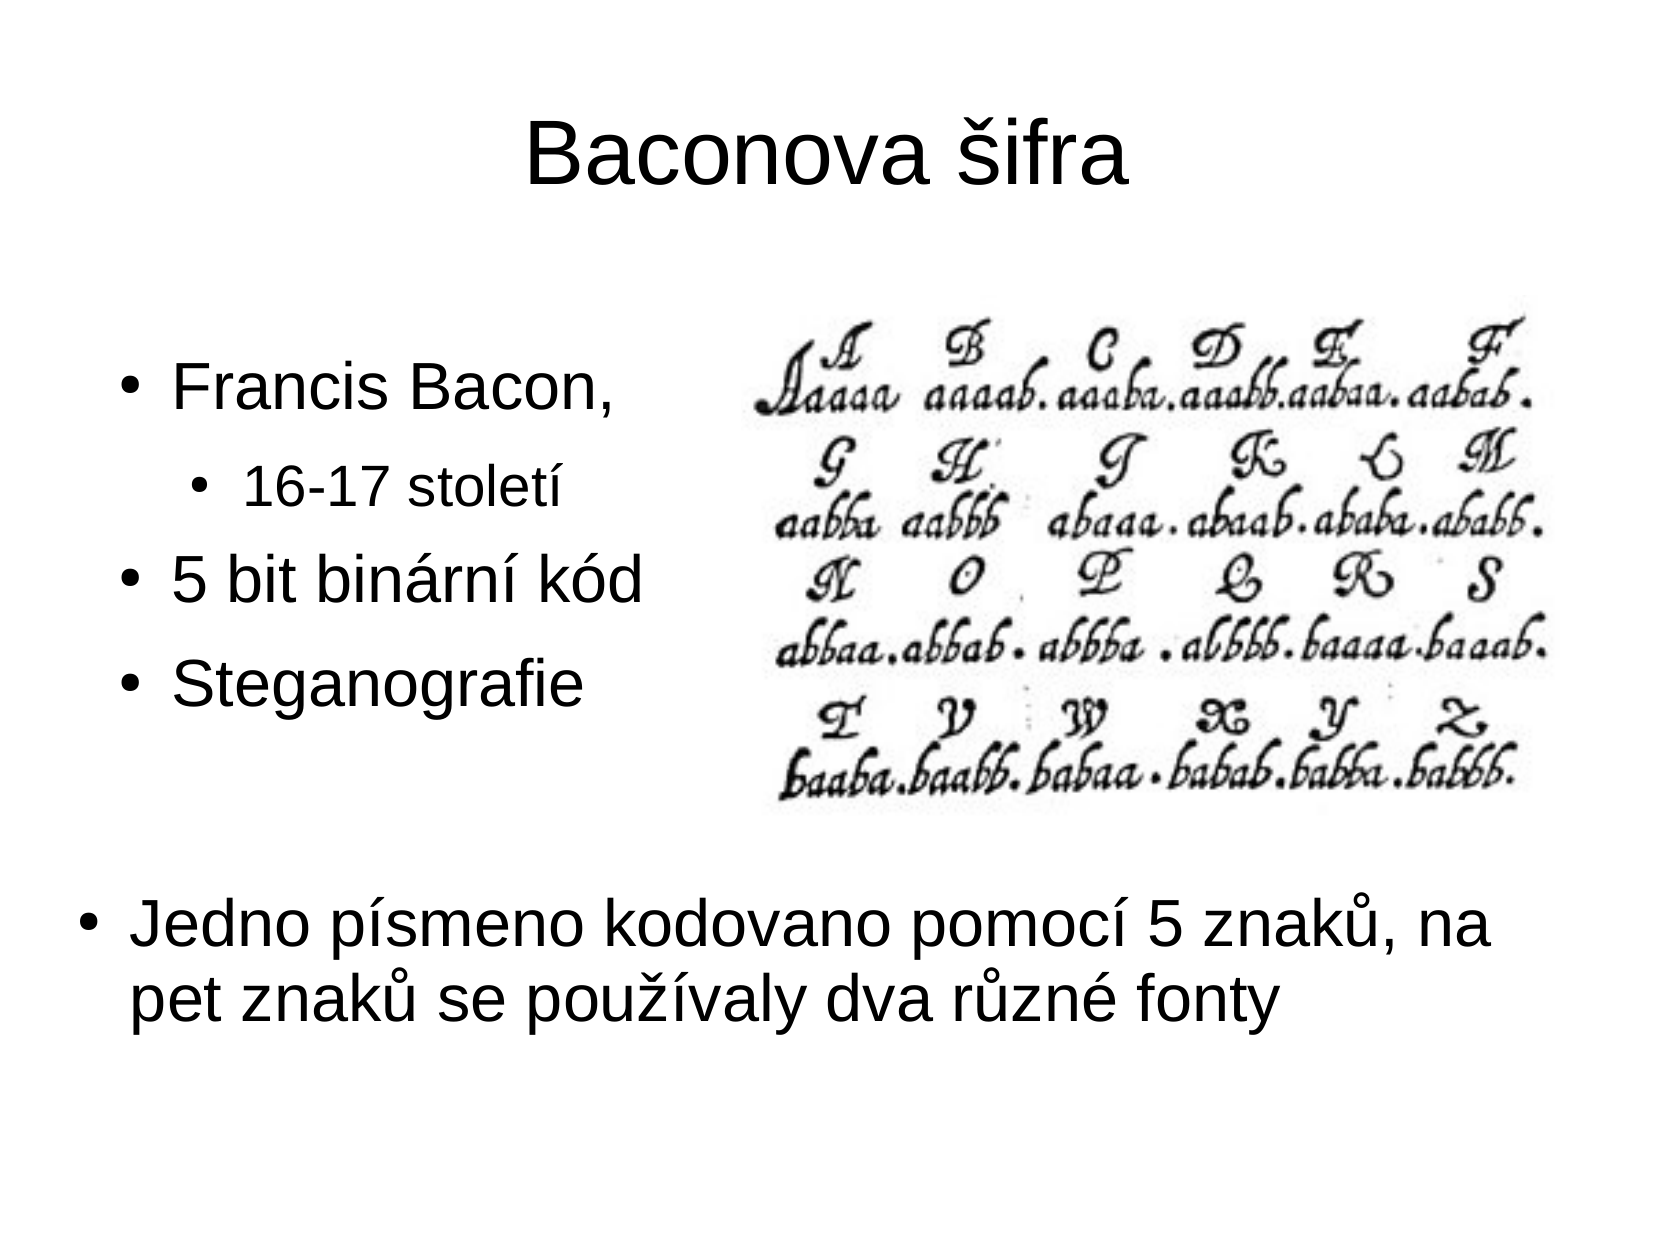

# Baconova šifra
Francis Bacon,
16-17 století
5 bit binární kód
Steganografie
Jedno písmeno kodovano pomocí 5 znaků, na pet znaků se používaly dva různé fonty